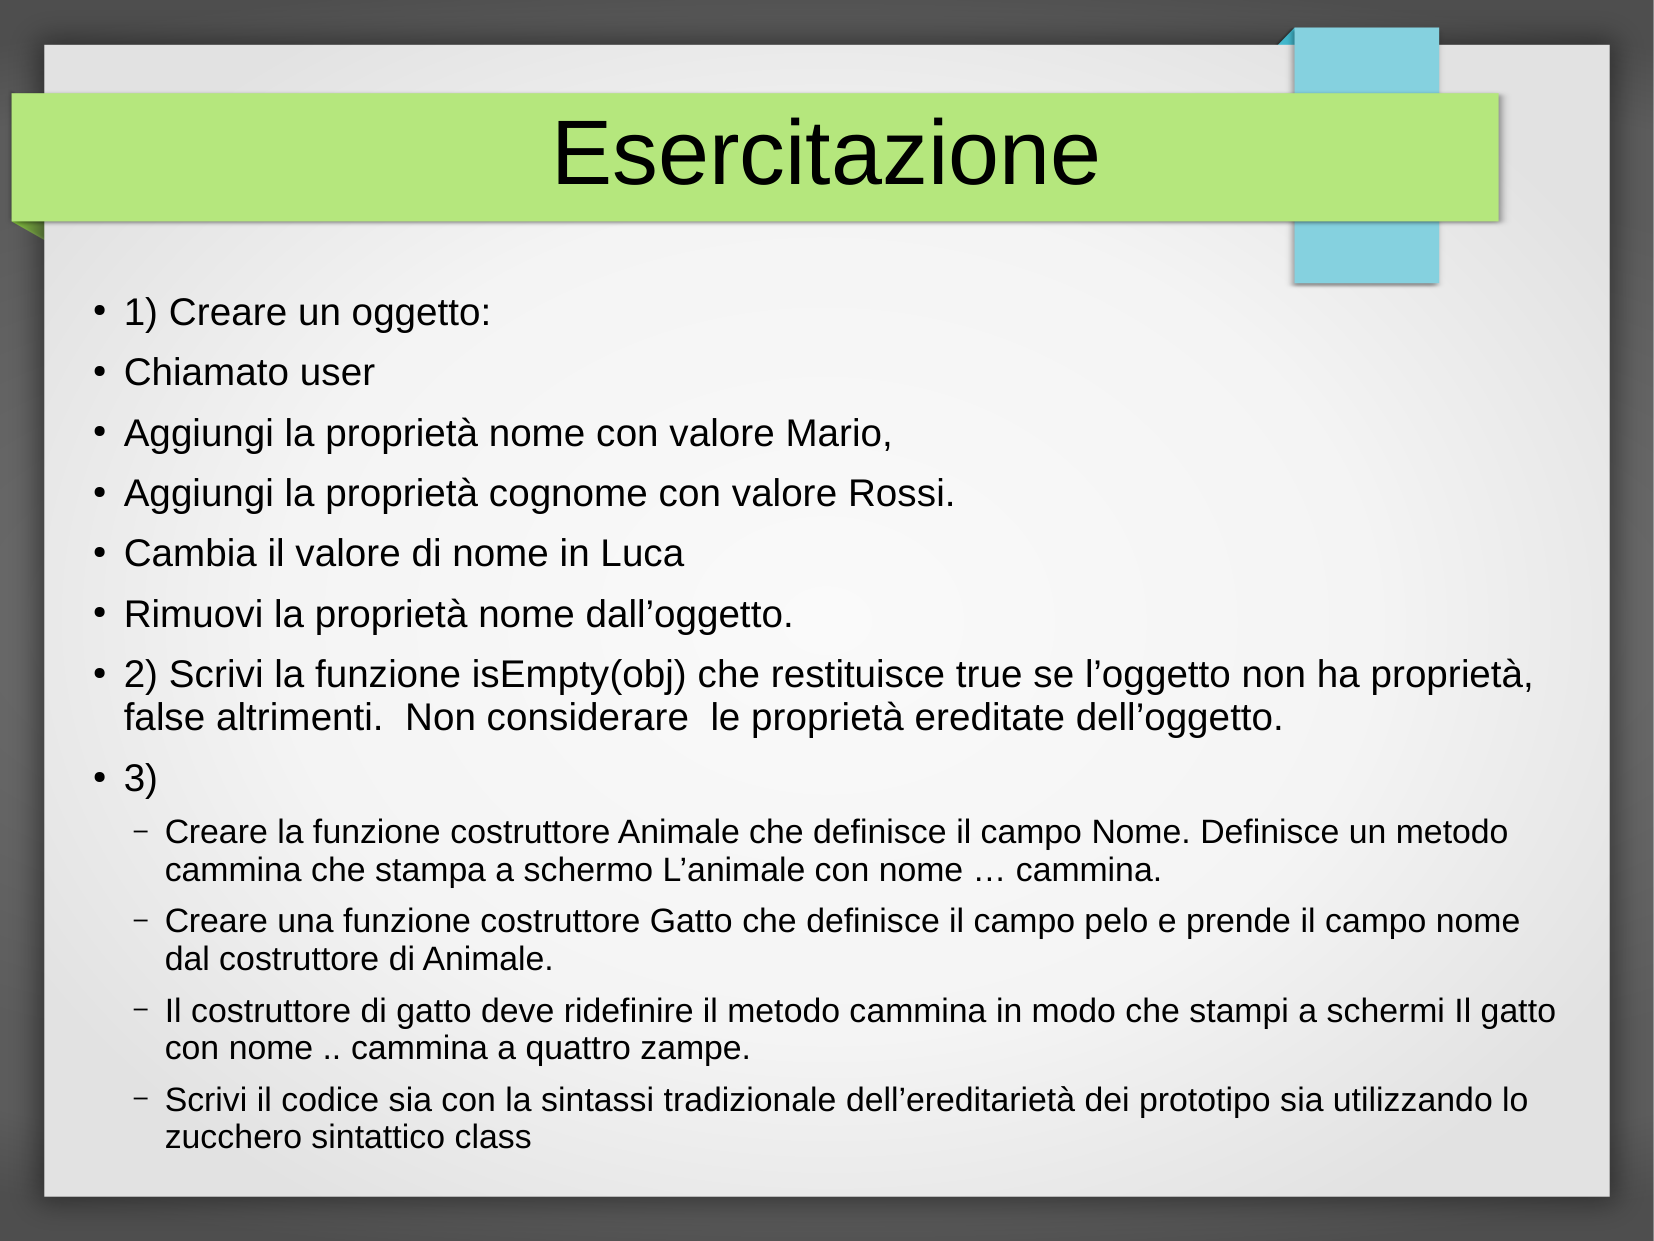

# Esercitazione
1) Creare un oggetto:
Chiamato user
Aggiungi la proprietà nome con valore Mario,
Aggiungi la proprietà cognome con valore Rossi.
Cambia il valore di nome in Luca
Rimuovi la proprietà nome dall’oggetto.
2) Scrivi la funzione isEmpty(obj) che restituisce true se l’oggetto non ha proprietà, false altrimenti. Non considerare le proprietà ereditate dell’oggetto.
3)
Creare la funzione costruttore Animale che definisce il campo Nome. Definisce un metodo cammina che stampa a schermo L’animale con nome … cammina.
Creare una funzione costruttore Gatto che definisce il campo pelo e prende il campo nome dal costruttore di Animale.
Il costruttore di gatto deve ridefinire il metodo cammina in modo che stampi a schermi Il gatto con nome .. cammina a quattro zampe.
Scrivi il codice sia con la sintassi tradizionale dell’ereditarietà dei prototipo sia utilizzando lo zucchero sintattico class